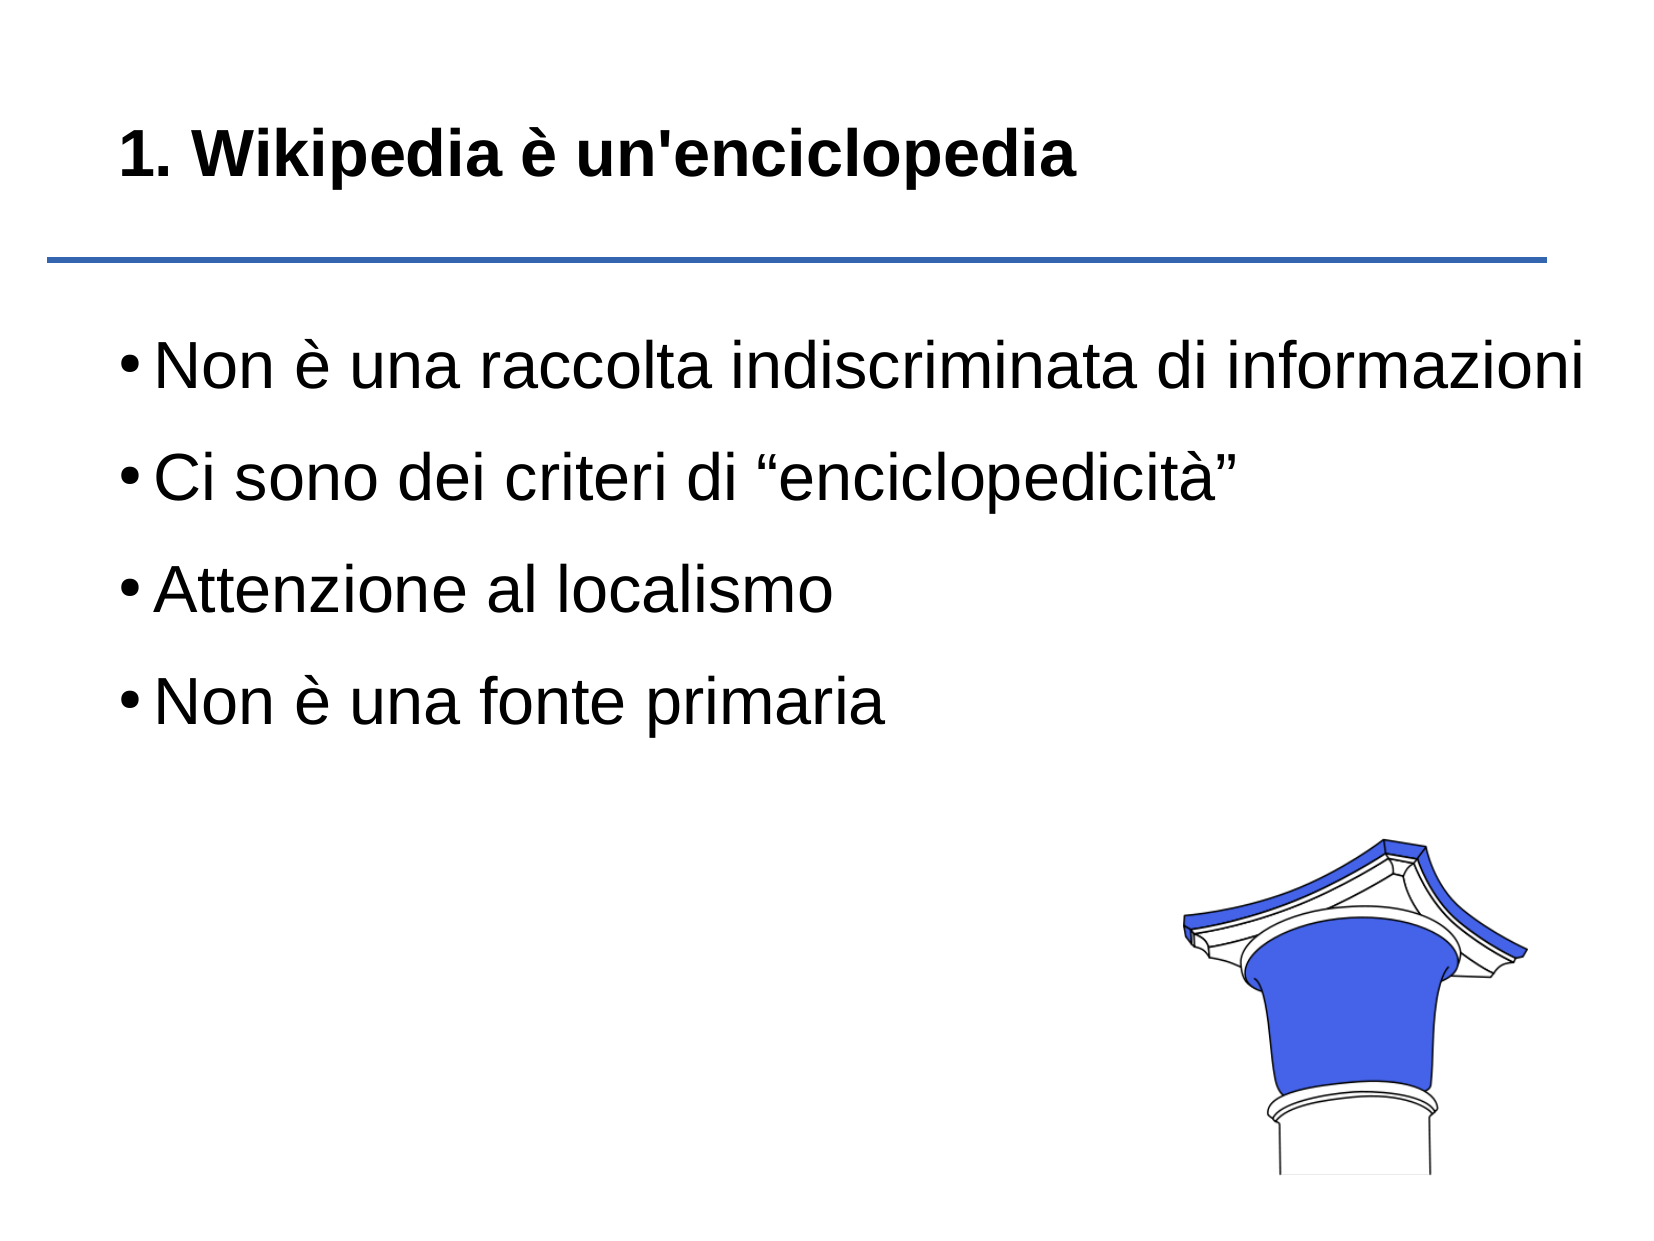

# 1. Wikipedia è un'enciclopedia
Non è una raccolta indiscriminata di informazioni
Ci sono dei criteri di “enciclopedicità”
Attenzione al localismo
Non è una fonte primaria